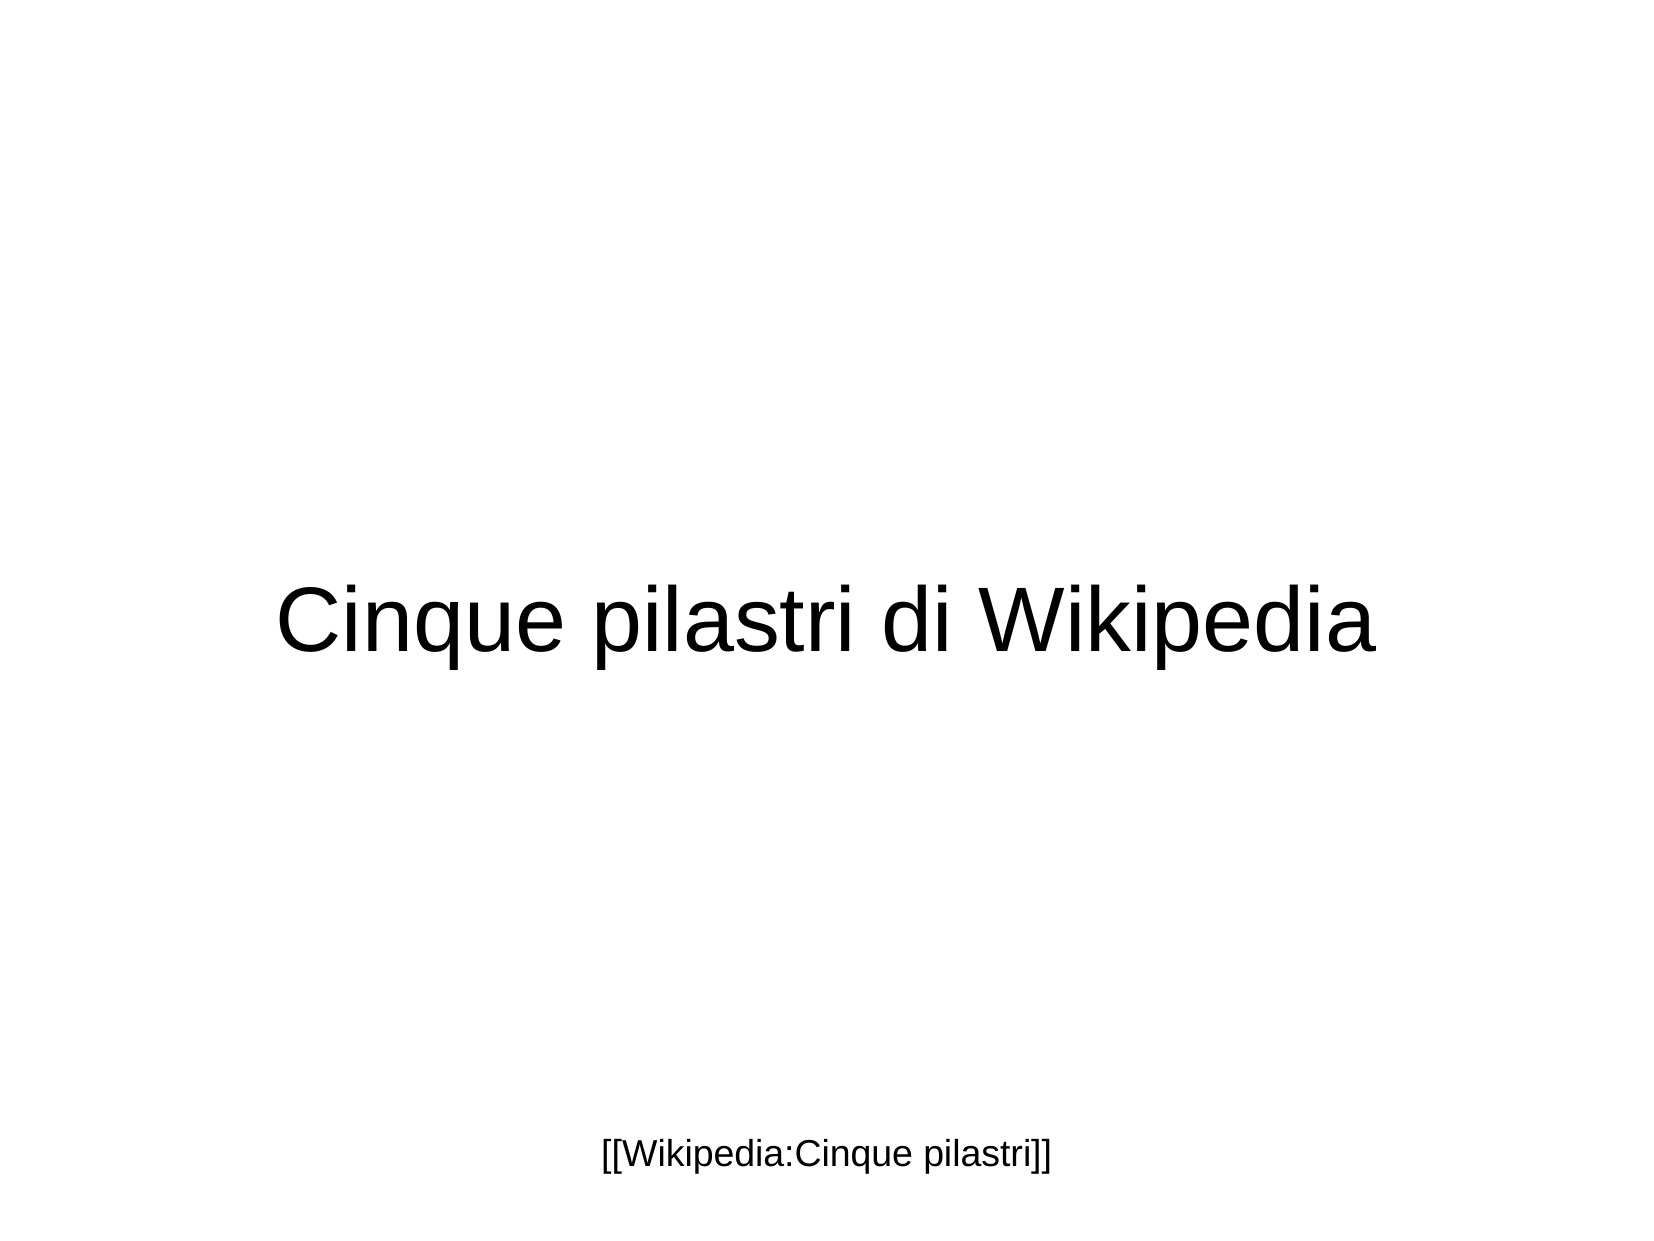

# Cinque pilastri di Wikipedia
[[Wikipedia:Cinque pilastri]]